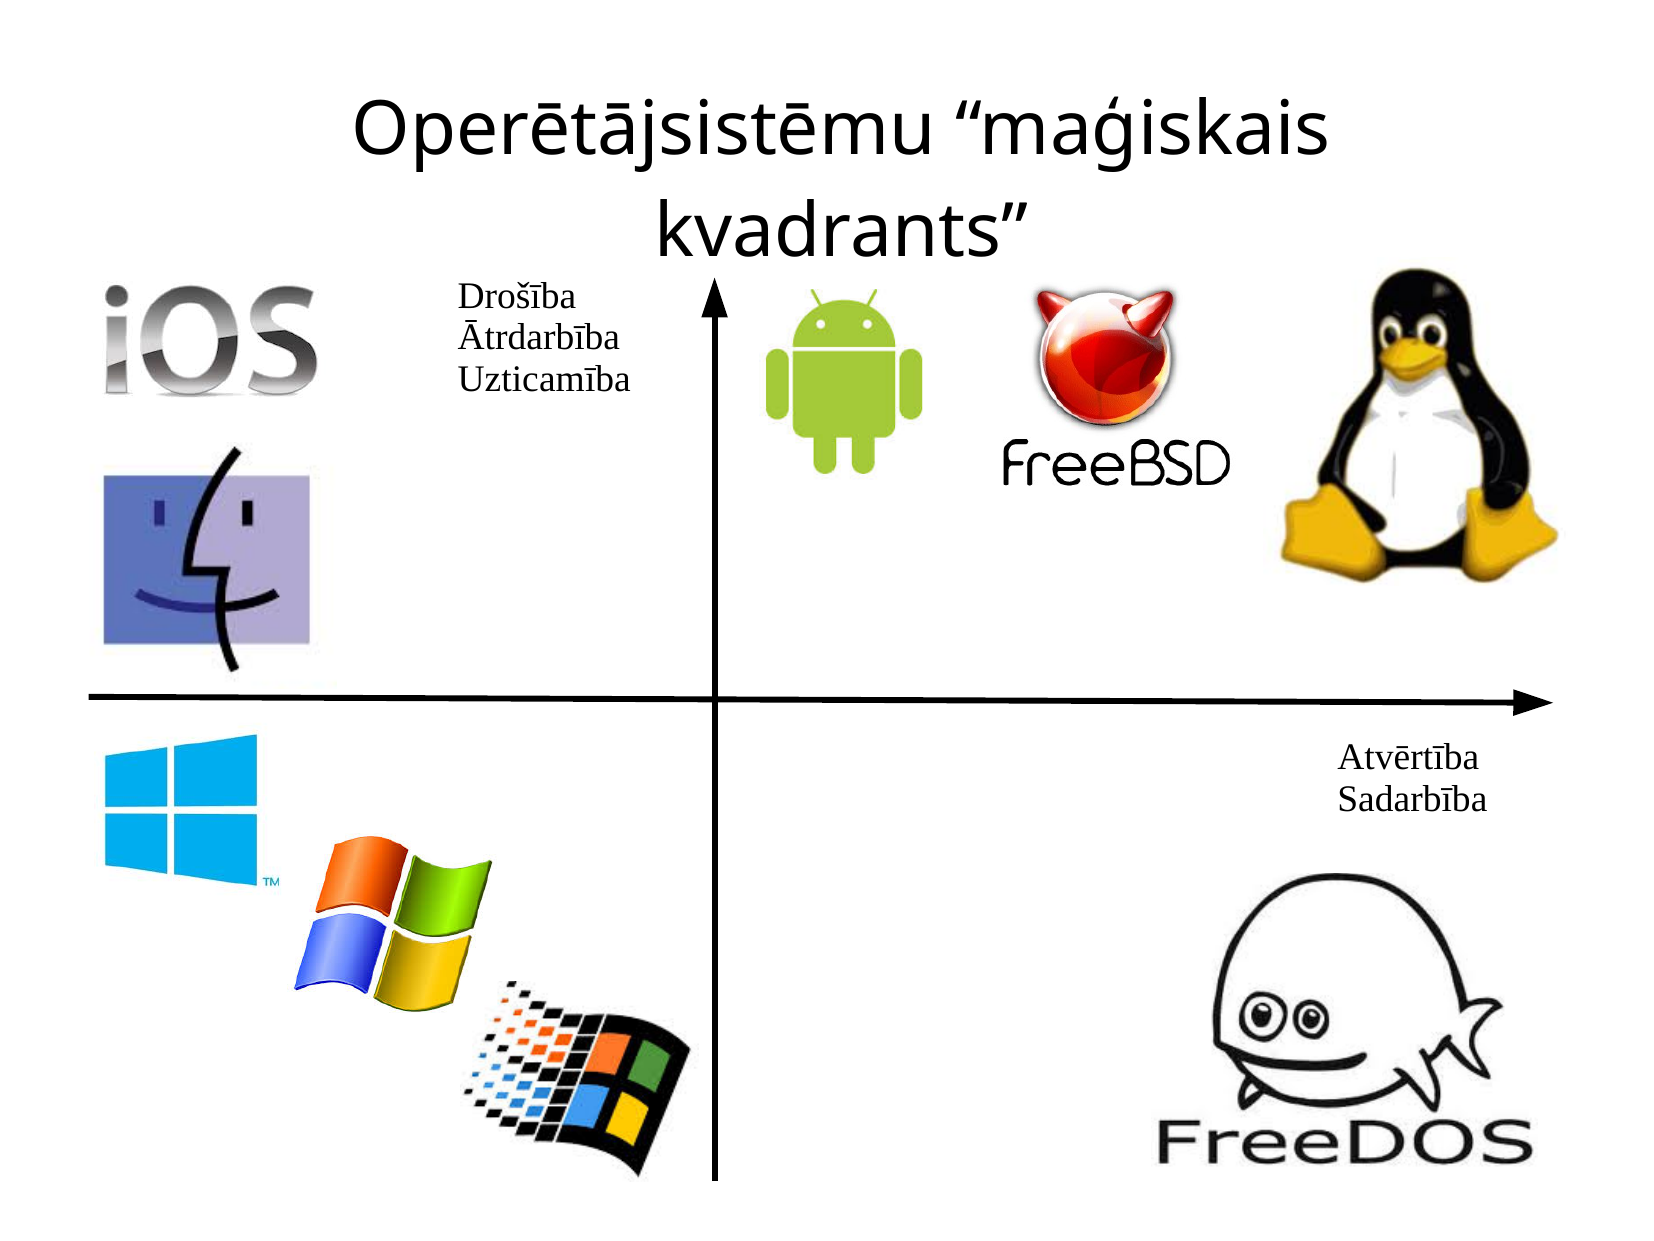

# Operētājsistēmu “maģiskais kvadrants”
Drošība
Ātrdarbība
Uzticamība
Atvērtība
Sadarbība